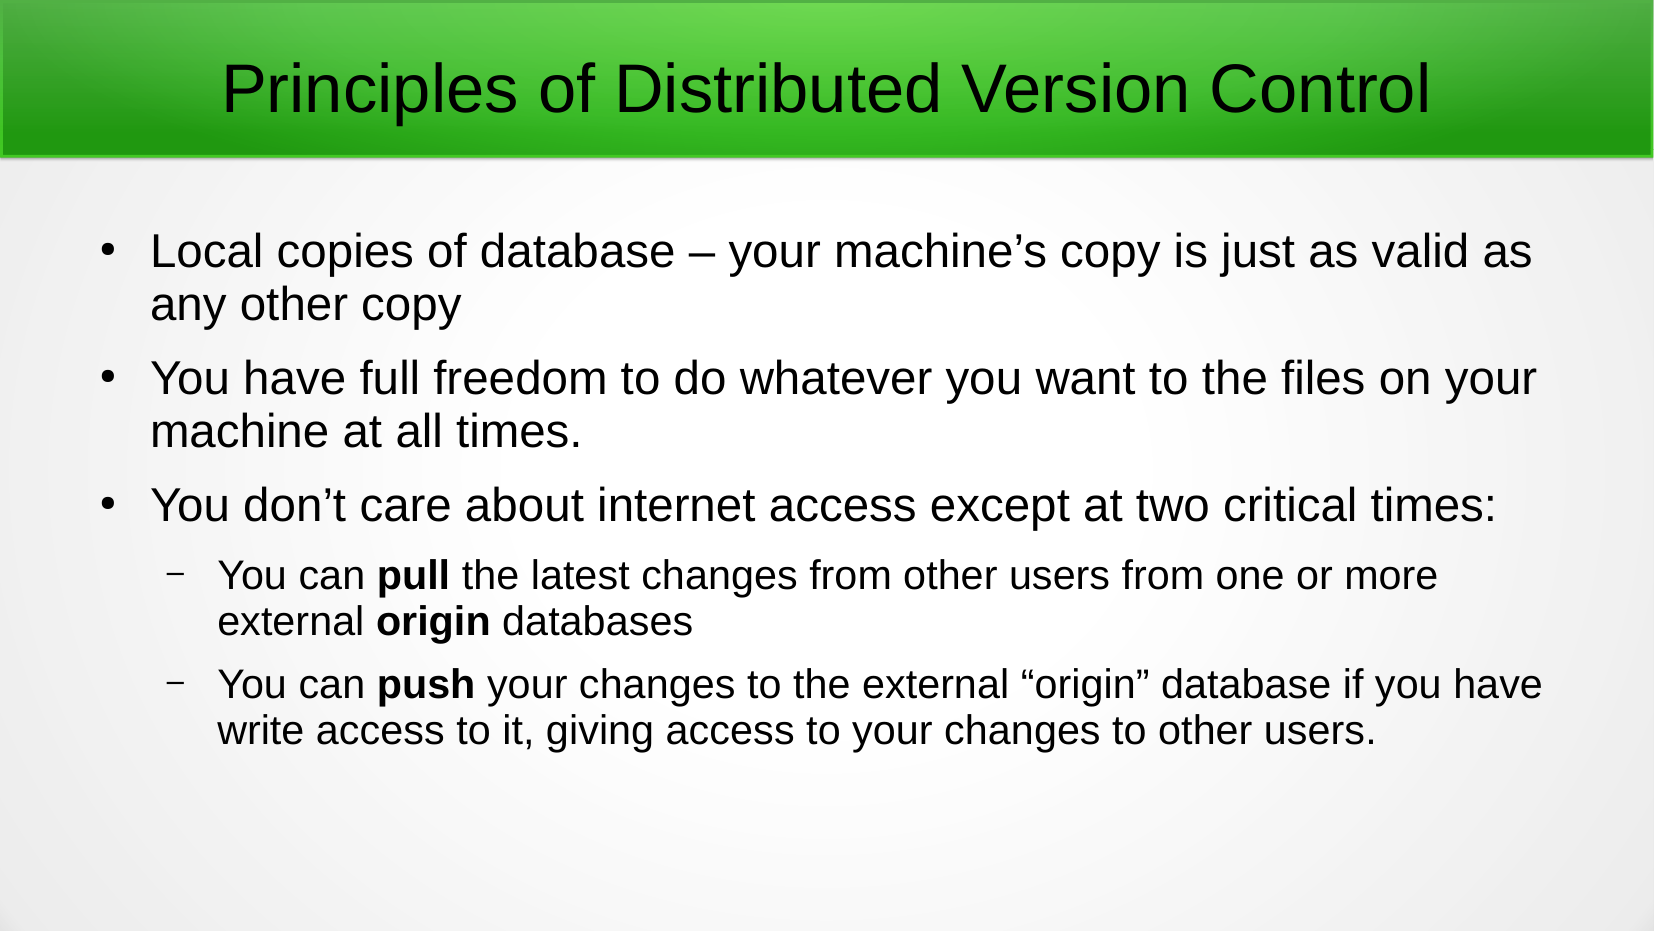

# Principles of Distributed Version Control
Local copies of database – your machine’s copy is just as valid as any other copy
You have full freedom to do whatever you want to the files on your machine at all times.
You don’t care about internet access except at two critical times:
You can pull the latest changes from other users from one or more external origin databases
You can push your changes to the external “origin” database if you have write access to it, giving access to your changes to other users.